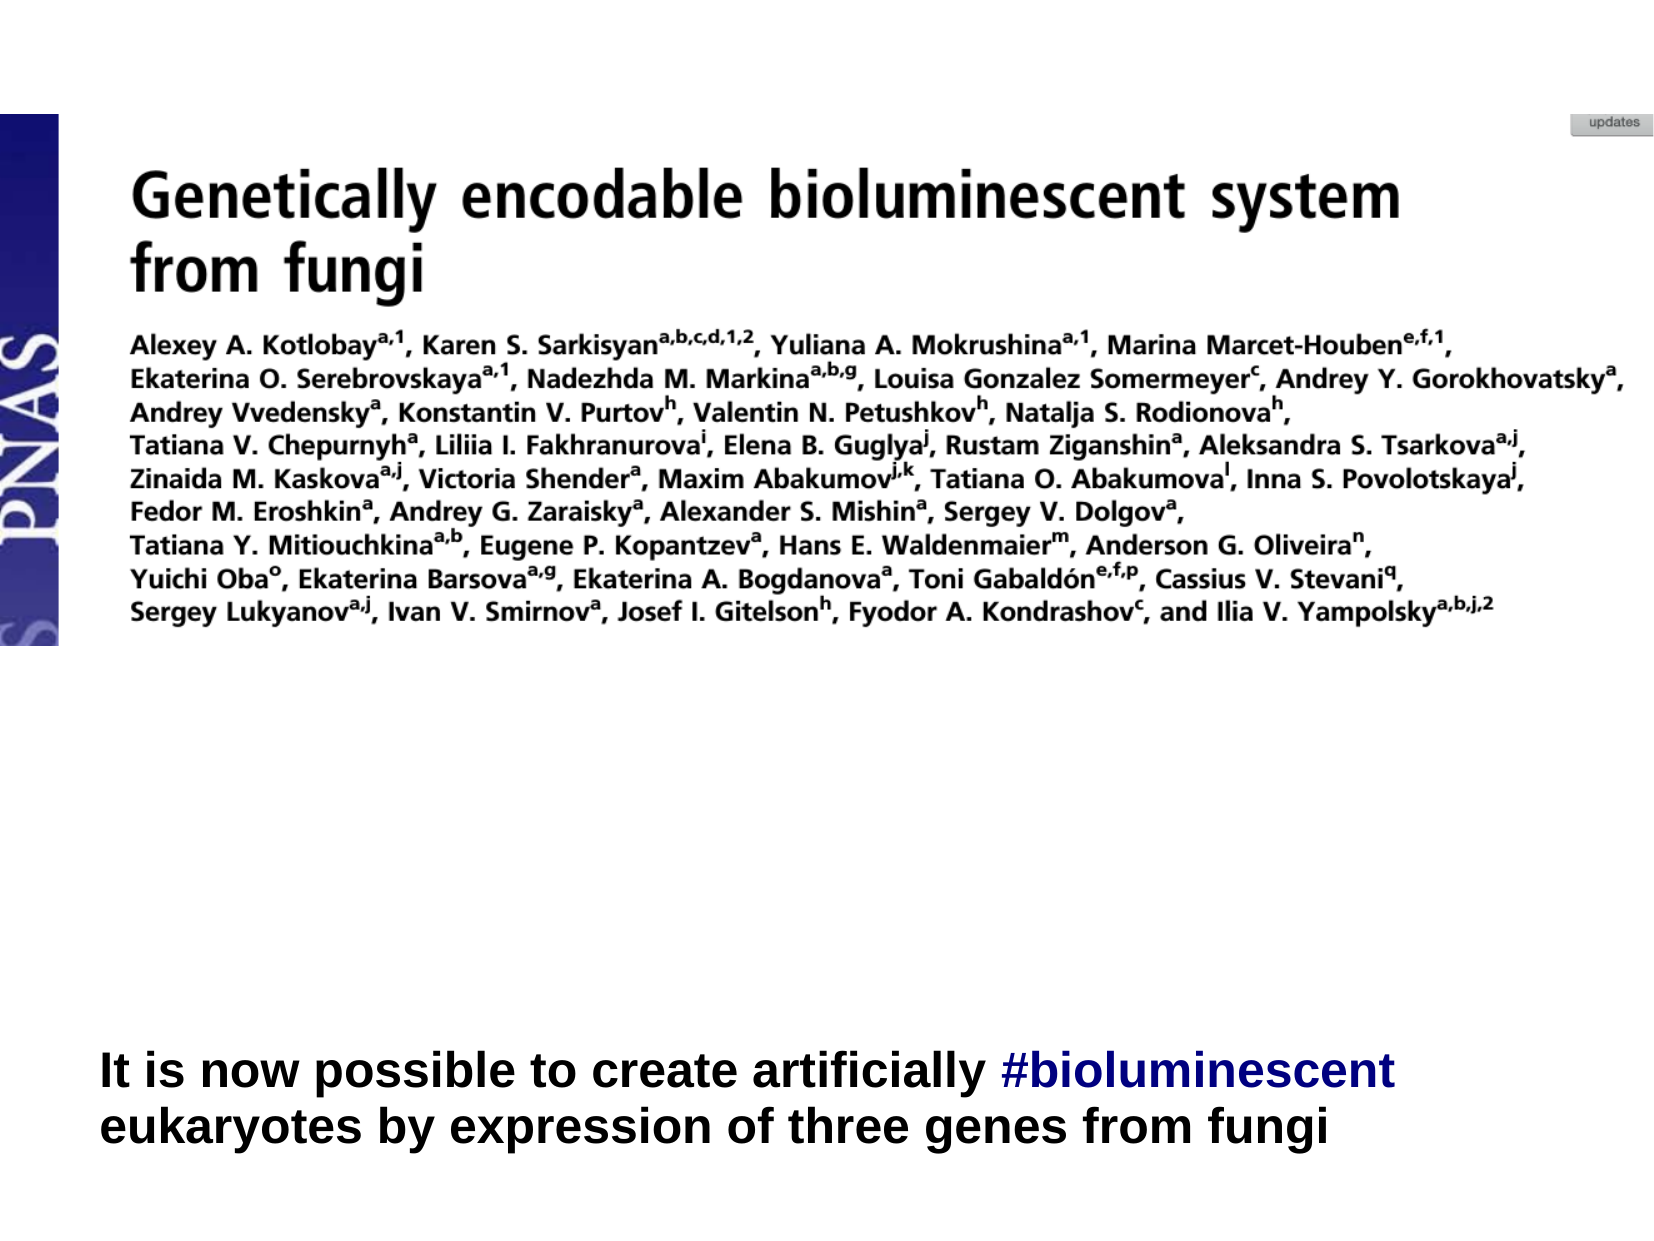

It is now possible to create artificially #bioluminescent eukaryotes by expression of three genes from fungi